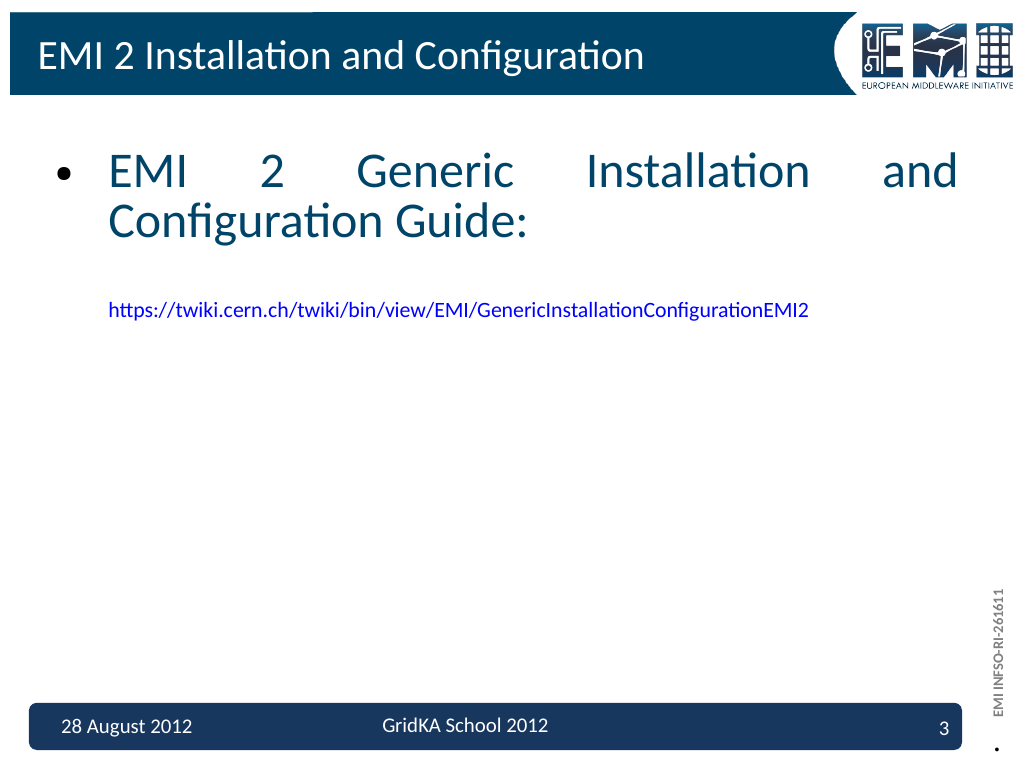

# EMI 2 Installation and Configuration
EMI 2 Generic Installation and Configuration Guide:
https://twiki.cern.ch/twiki/bin/view/EMI/GenericInstallationConfigurationEMI2
GridKA School 2012
3